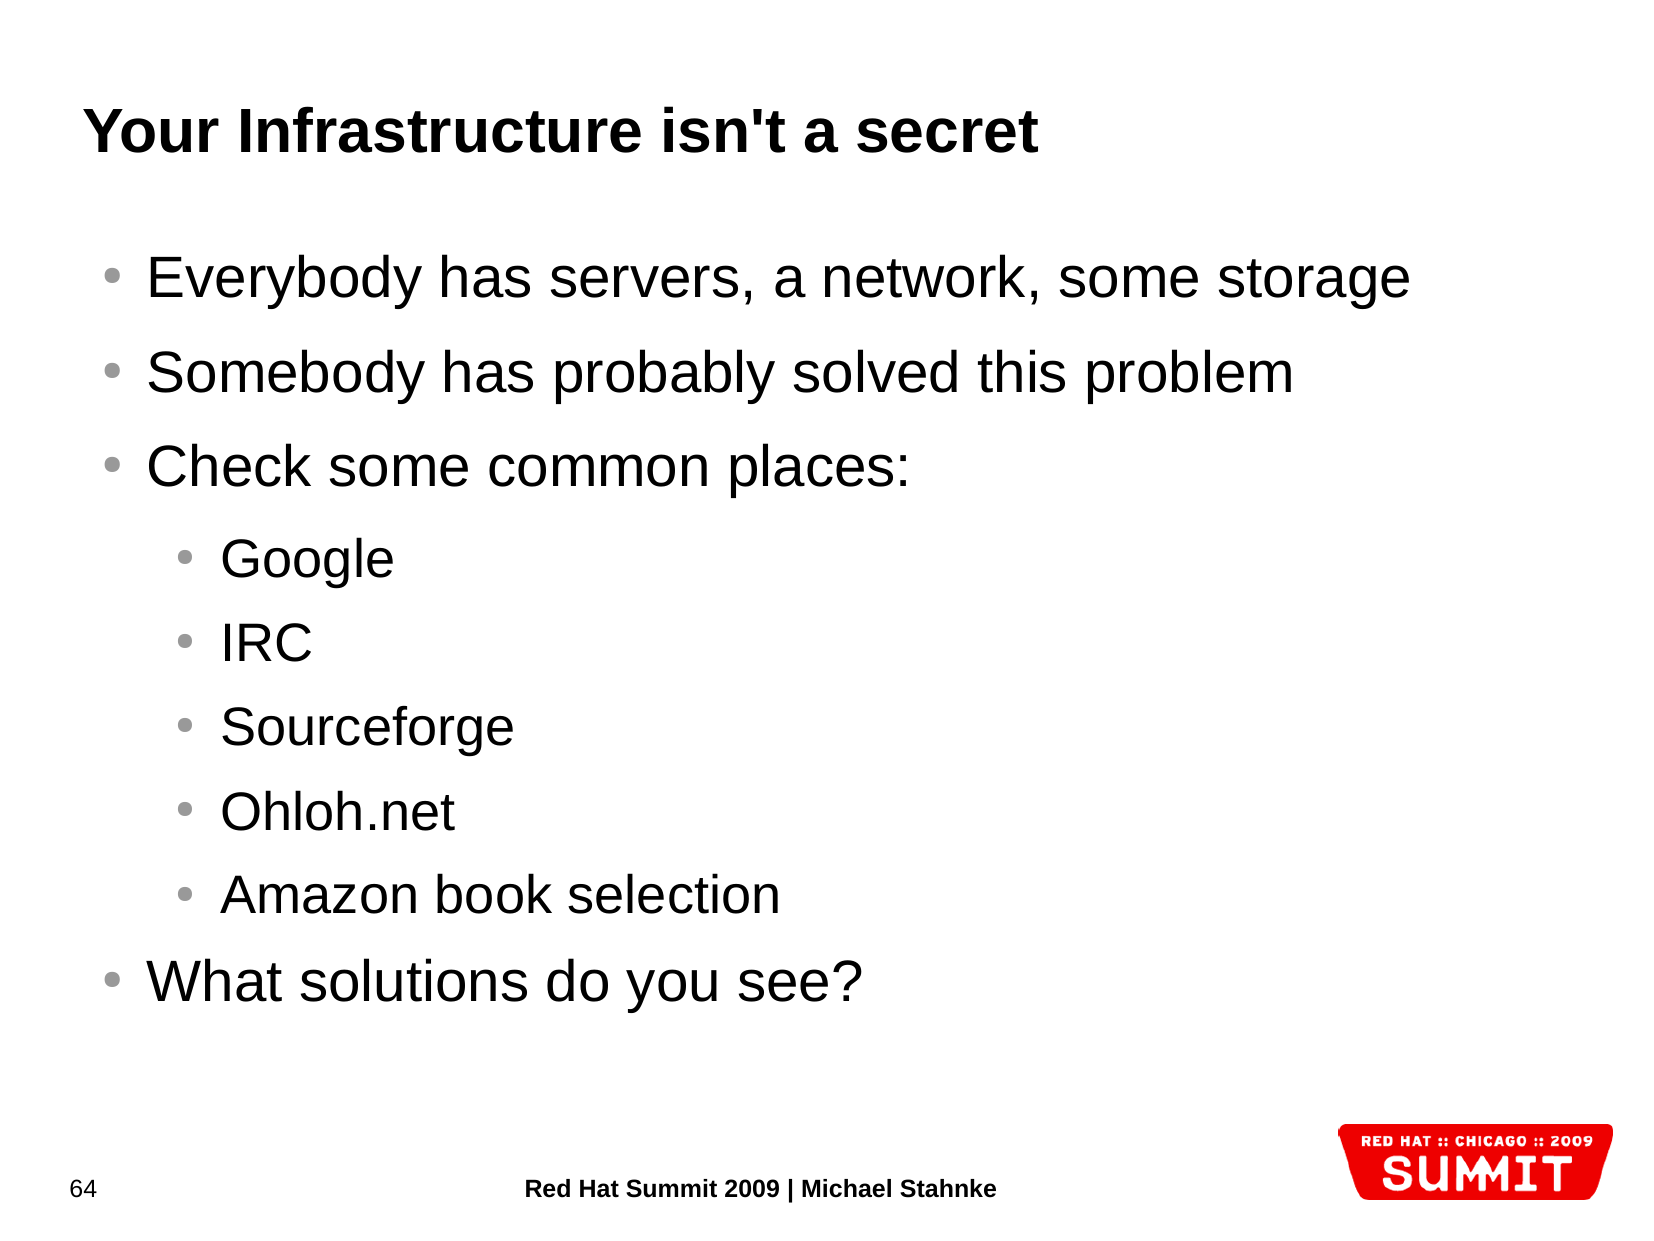

# Your Infrastructure isn't a secret
Everybody has servers, a network, some storage
Somebody has probably solved this problem
Check some common places:
Google
IRC
Sourceforge
Ohloh.net
Amazon book selection
What solutions do you see?